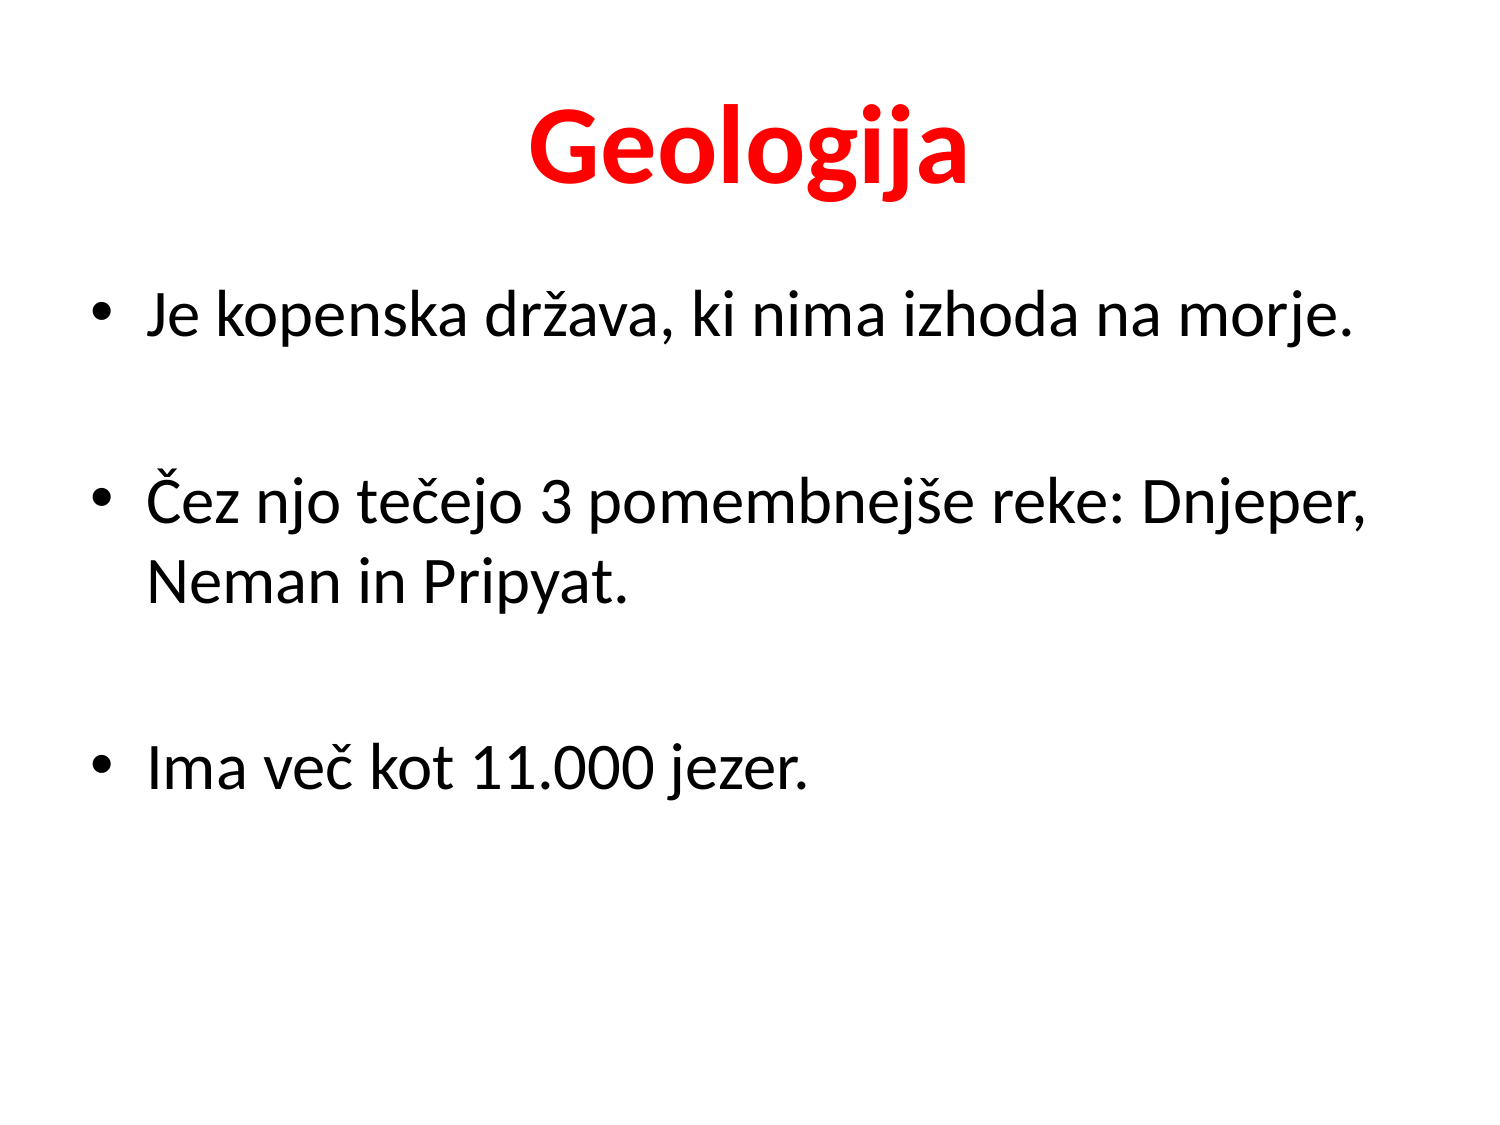

# Geologija
Je kopenska država, ki nima izhoda na morje.
Čez njo tečejo 3 pomembnejše reke: Dnjeper, Neman in Pripyat.
Ima več kot 11.000 jezer.